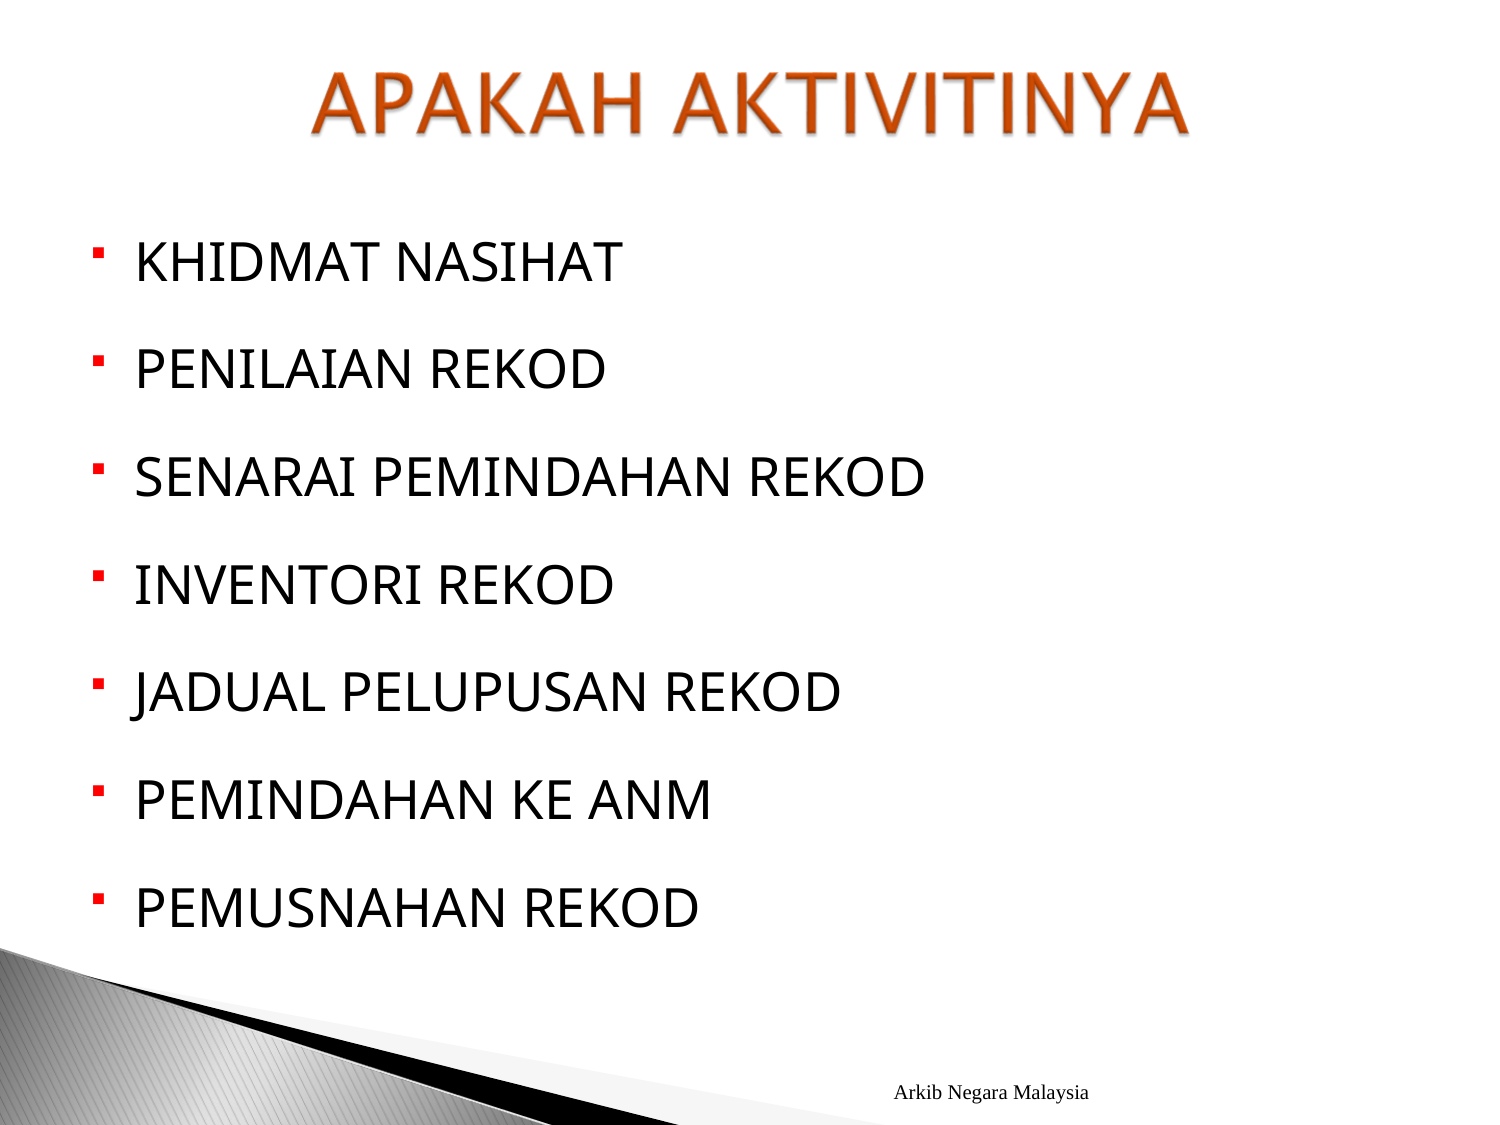

# KHIDMAT NASIHAT
PENILAIAN REKOD
SENARAI PEMINDAHAN REKOD
INVENTORI REKOD
JADUAL PELUPUSAN REKOD
PEMINDAHAN KE ANM
PEMUSNAHAN REKOD
Arkib Negara Malaysia